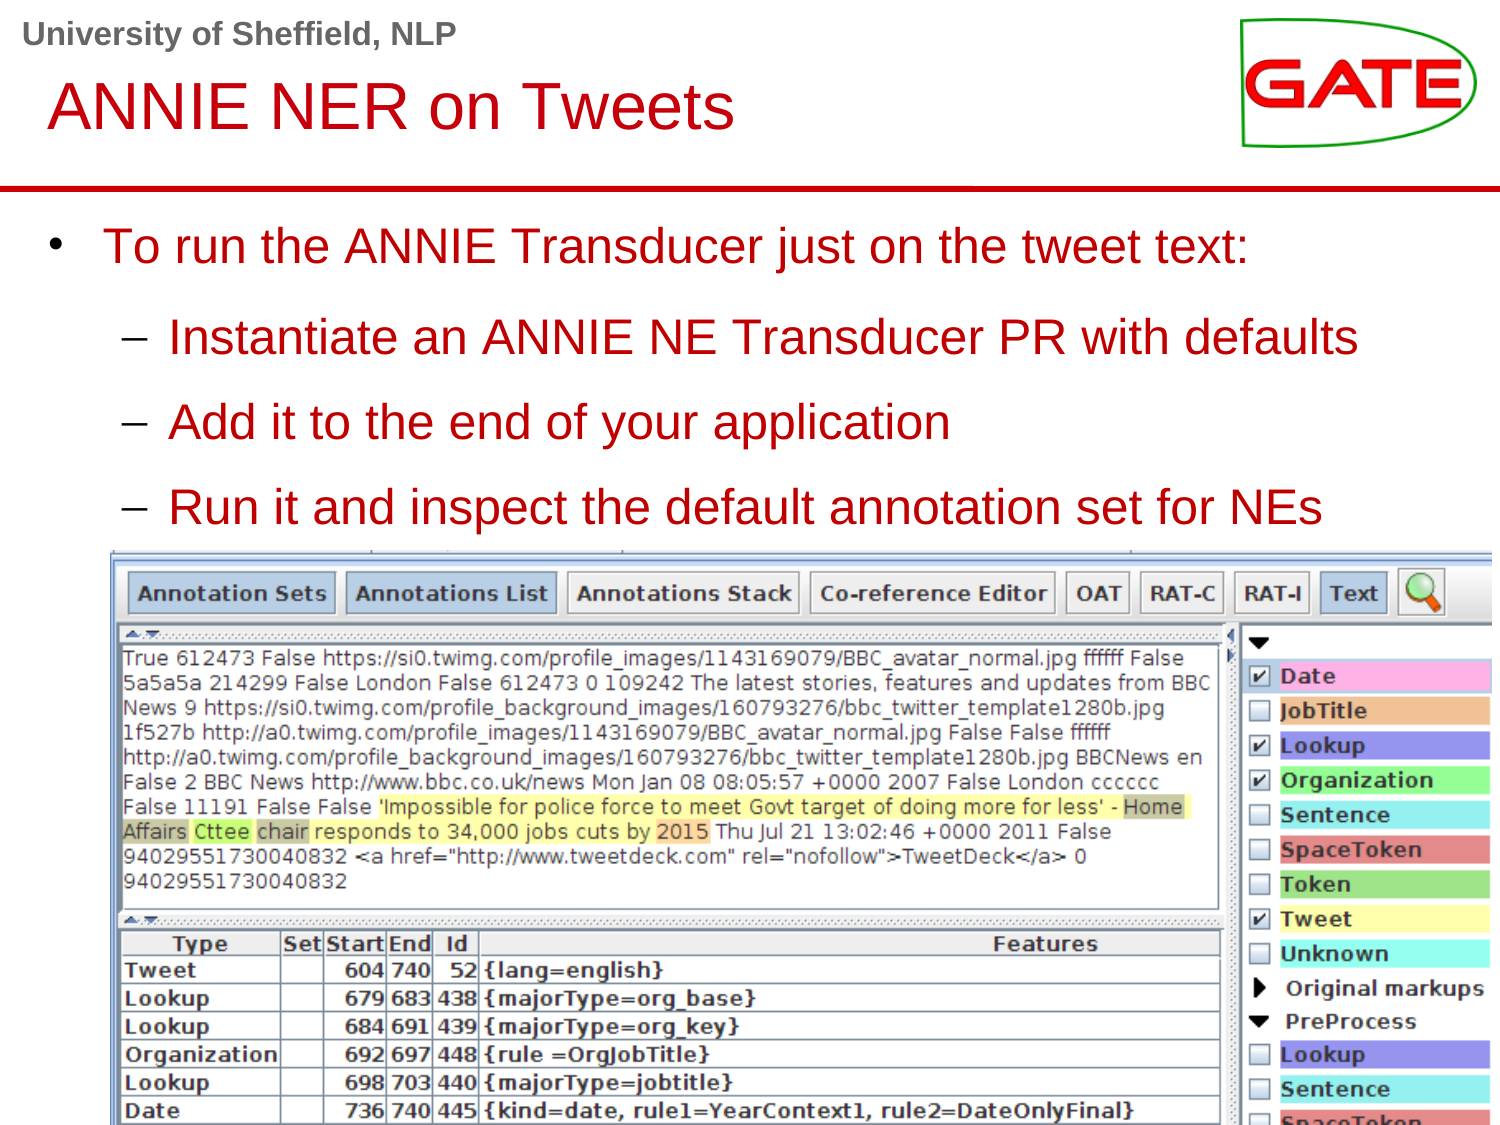

ANNIE NER on Tweets
To run the ANNIE Transducer just on the tweet text:
Instantiate an ANNIE NE Transducer PR with defaults
Add it to the end of your application
Run it and inspect the default annotation set for NEs